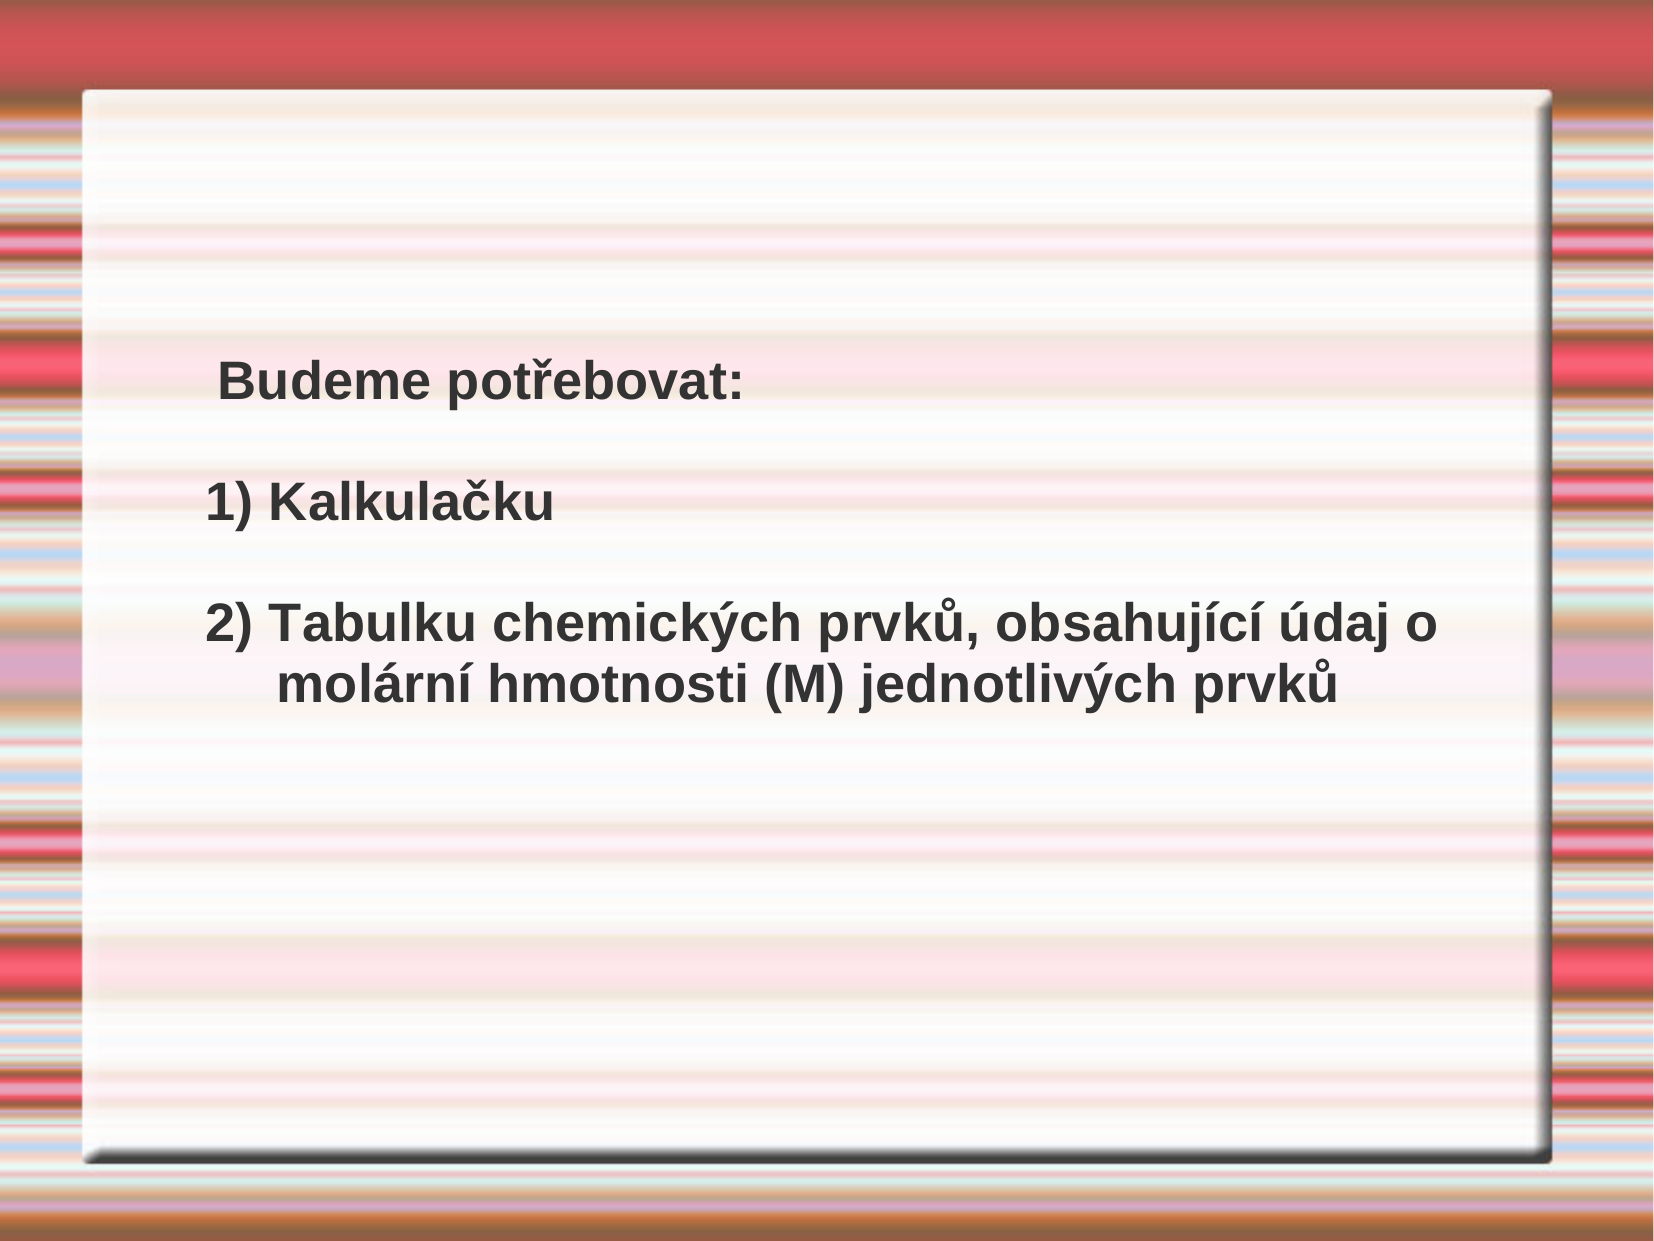

#
Budeme potřebovat:
1) Kalkulačku
2) Tabulku chemických prvků, obsahující údaj o molární hmotnosti (M) jednotlivých prvků